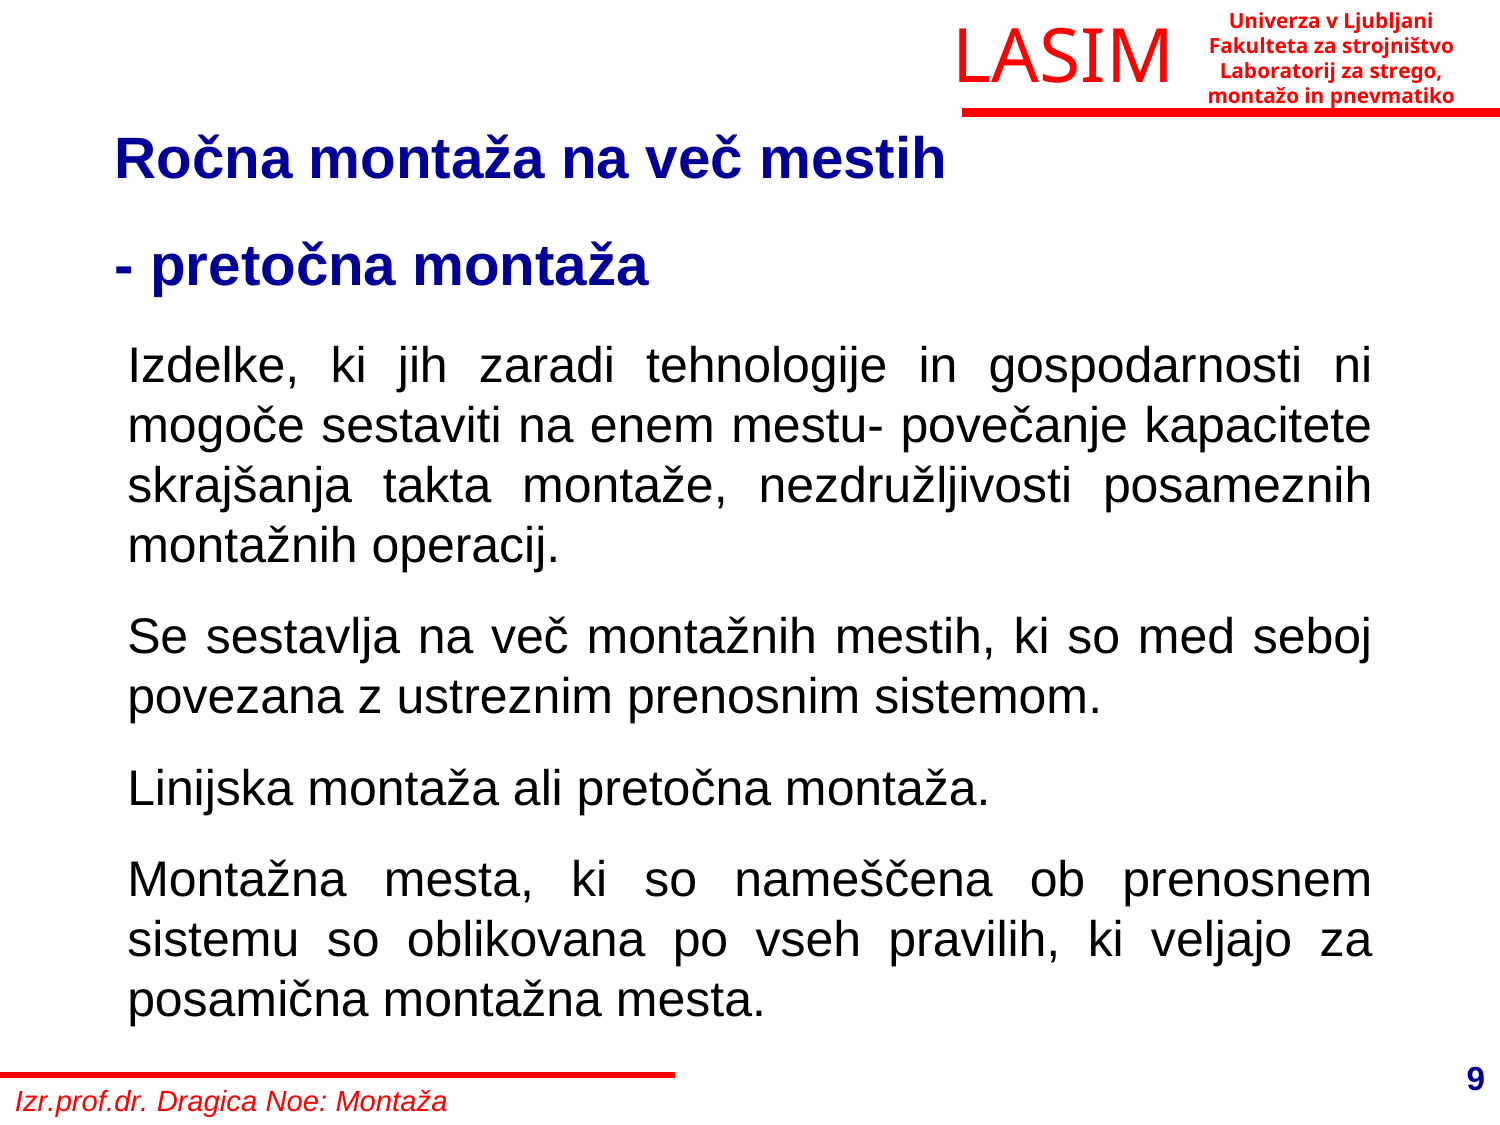

Ročna montaža na več mestih
- pretočna montaža
Izdelke, ki jih zaradi tehnologije in gospodarnosti ni mogoče sestaviti na enem mestu- povečanje kapacitete skrajšanja takta montaže, nezdružljivosti posameznih montažnih operacij.
Se sestavlja na več montažnih mestih, ki so med seboj povezana z ustreznim prenosnim sistemom.
Linijska montaža ali pretočna montaža.
Montažna mesta, ki so nameščena ob prenosnem sistemu so oblikovana po vseh pravilih, ki veljajo za posamična montažna mesta.